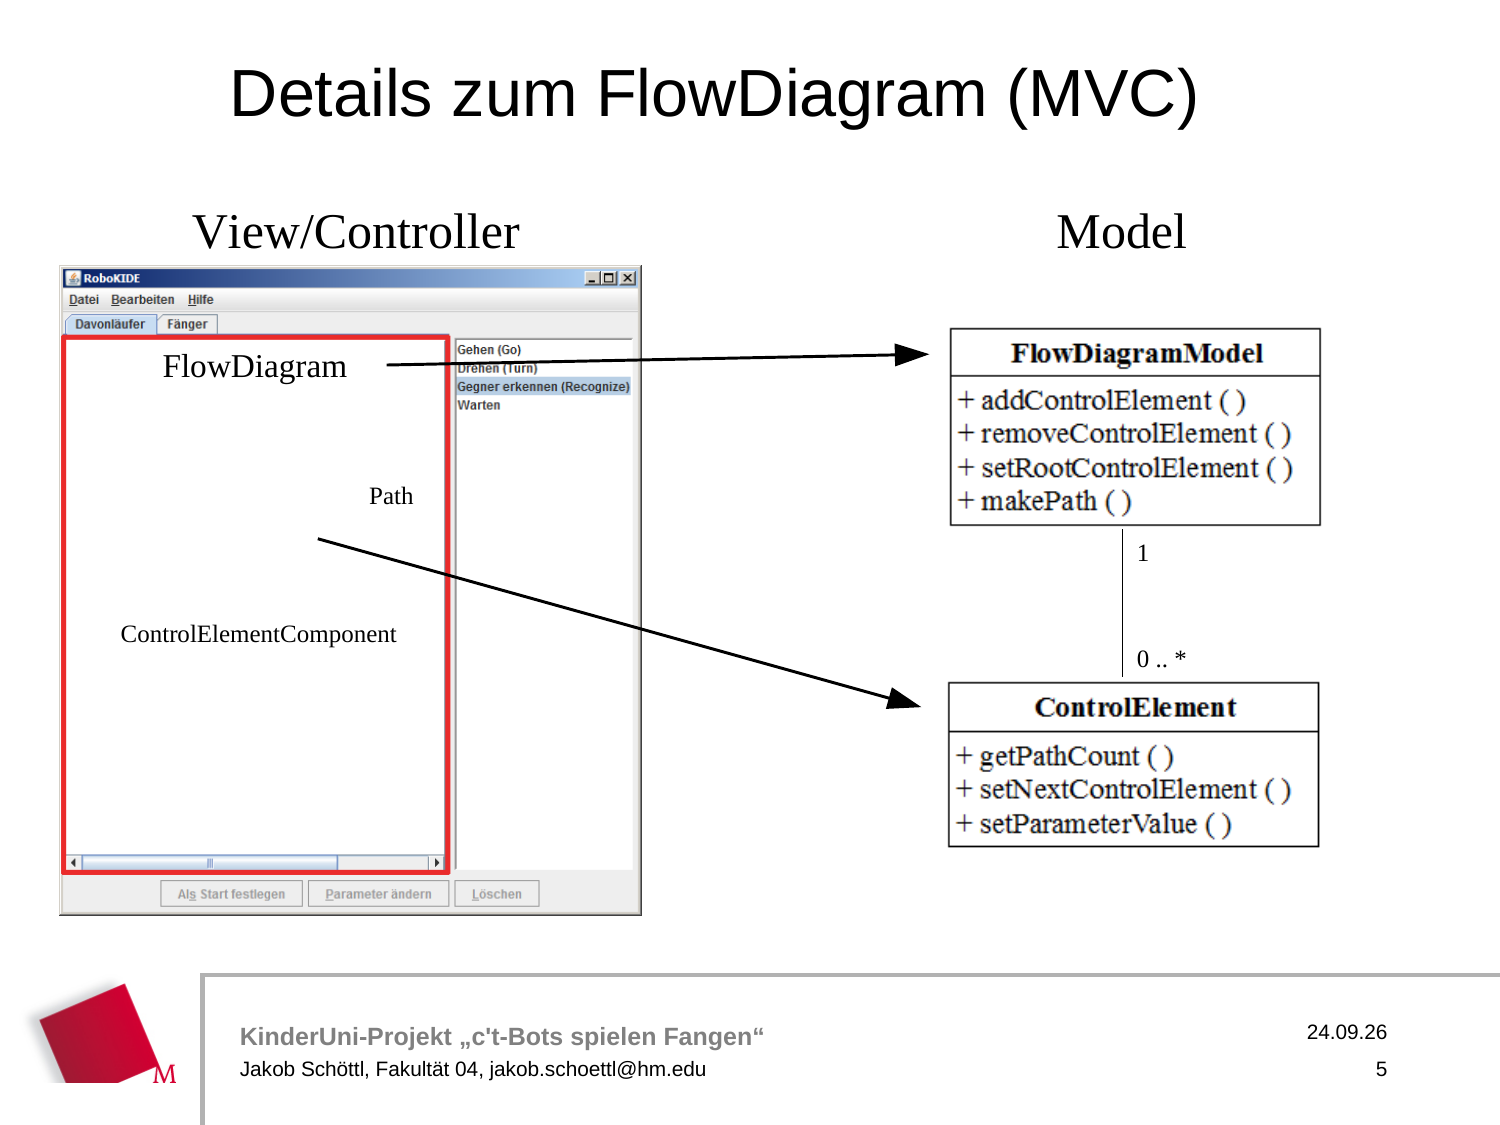

# Details zum FlowDiagram (MVC)
View/Controller
Model
FlowDiagram
Path
1
ControlElementComponent
0 .. *
5
Prof. Dr. Mustername, Fakultät 33, xyz@hm.edu